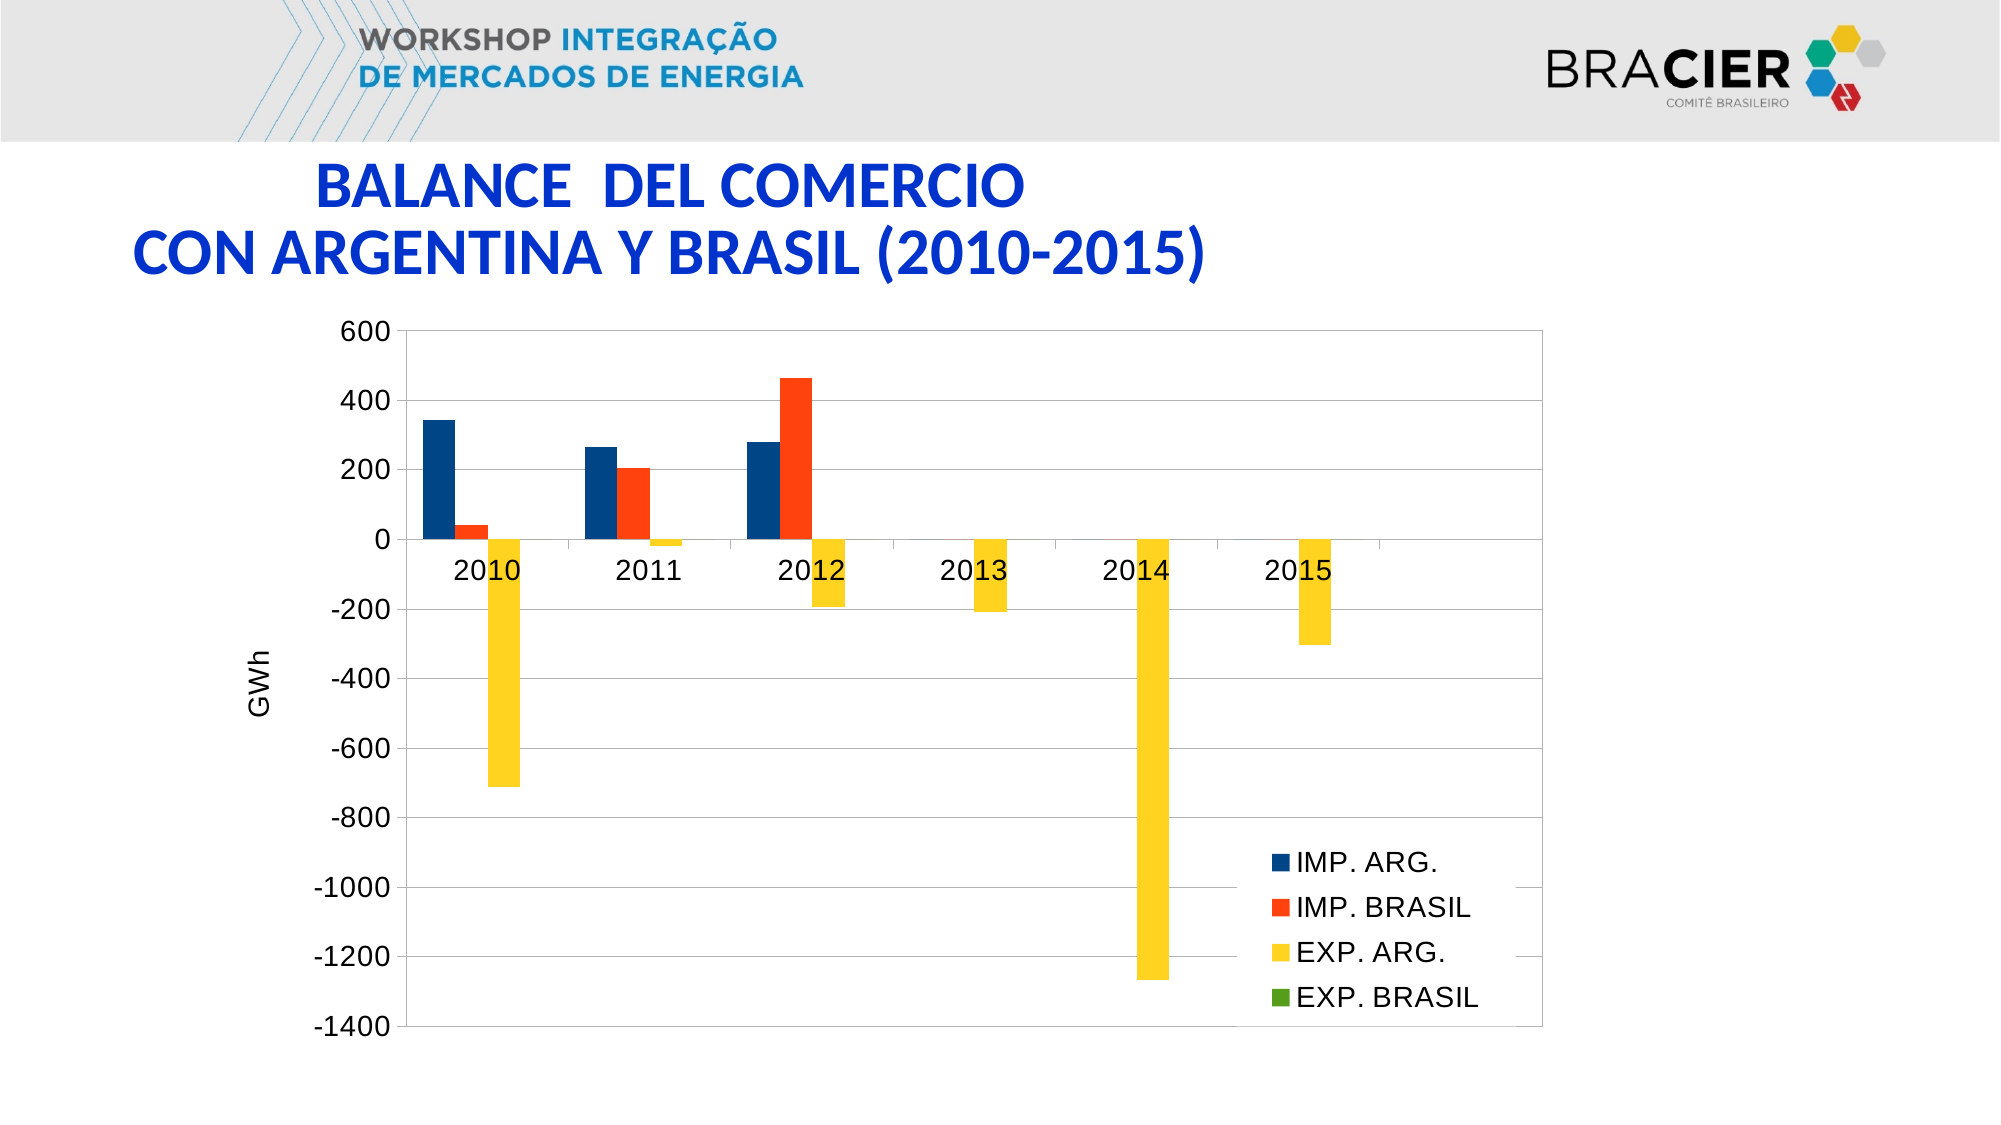

BALANCE DEL COMERCIO
CON ARGENTINA Y BRASIL (2010-2015)
### Chart
| Category | IMP. ARG. | IMP. BRASIL | EXP. ARG. | EXP. BRASIL |
|---|---|---|---|---|
| 2010 | 344.573 | 42.271 | -710.967 | -0.02 |
| 2011 | 264.7753508 | 205.5865932 | -18.994 | -0.0 |
| 2012 | 278.878507 | 463.2216595 | -193.6496372 | -0.0 |
| 2013 | 0.0 | 0.0 | -208.80892 | -0.0 |
| 2014 | 0.0 | 0.0 | -1266.54466 | -0.0 |
| 2015 | 0.0 | 0.0 | -304.78862 | -0.0 |
| None | None | None | None | None |